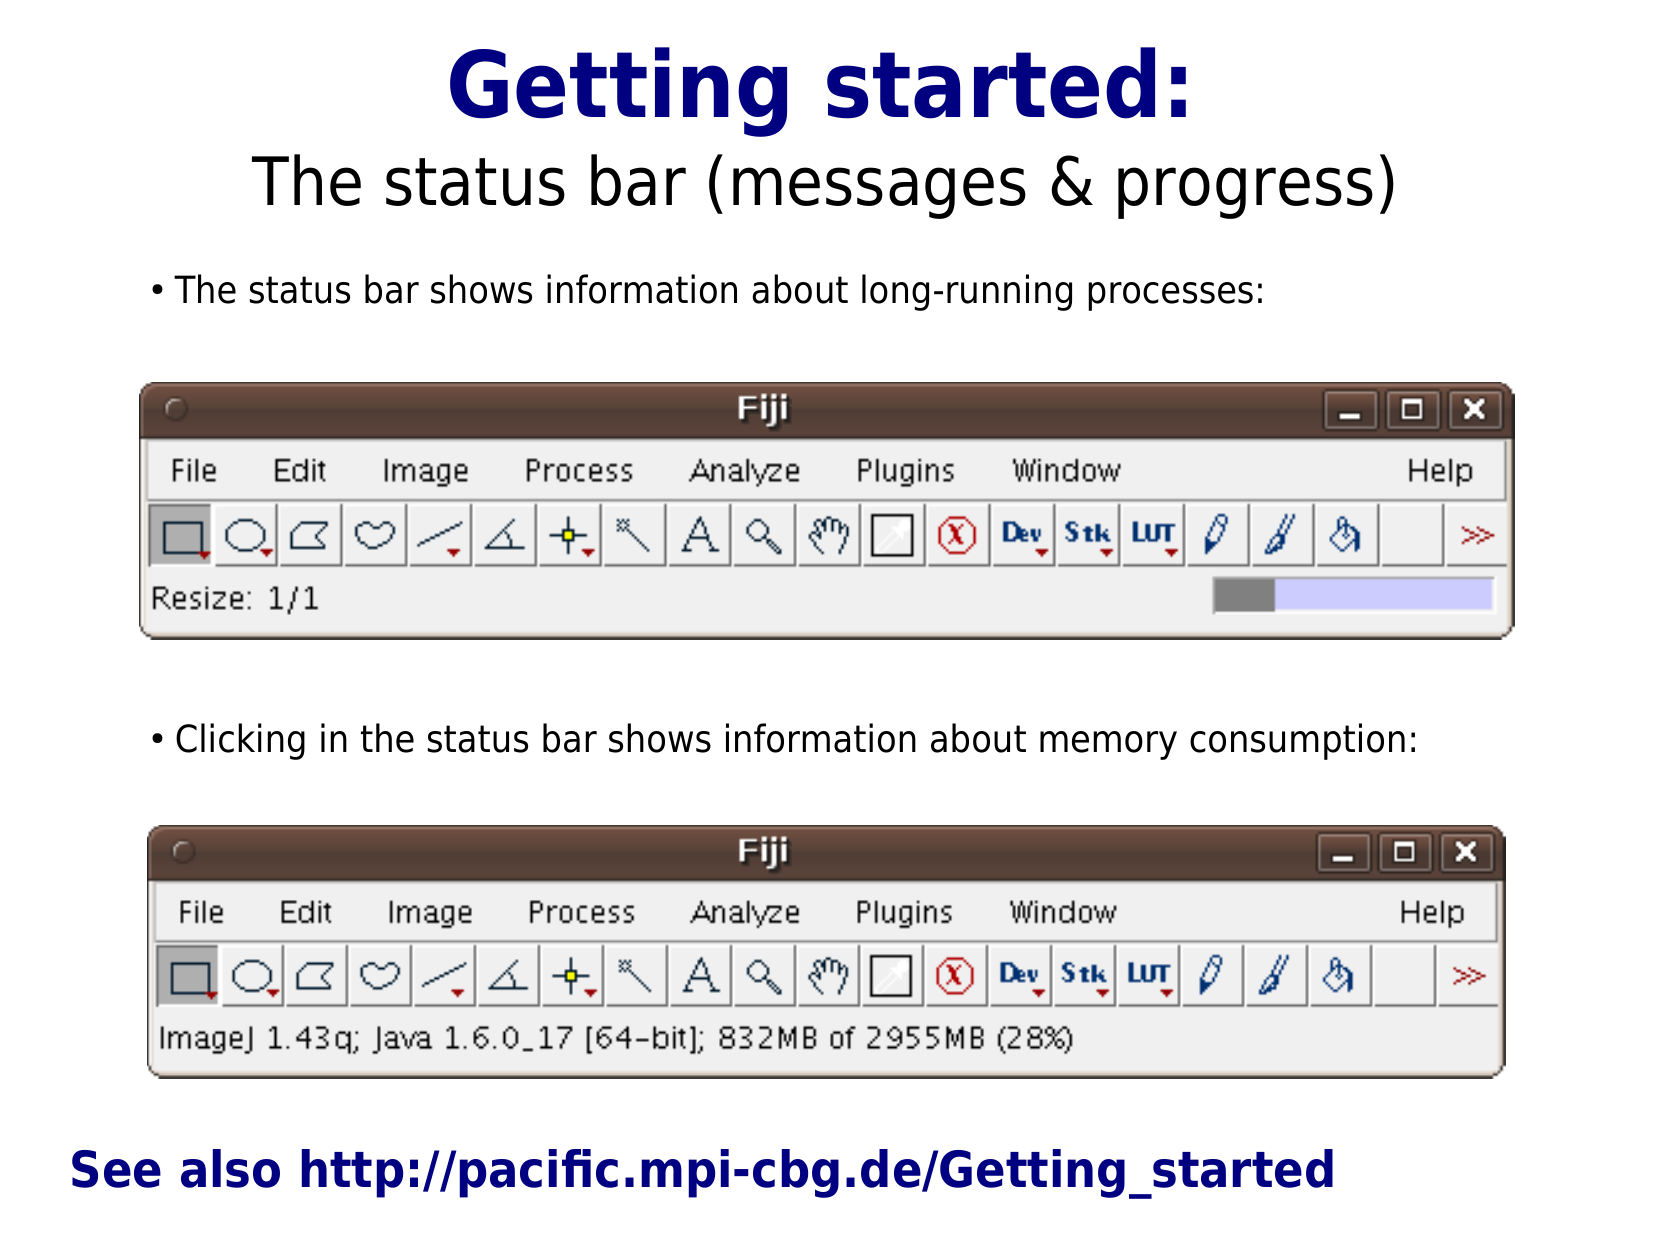

Getting started:
# The status bar (messages & progress)
 The status bar shows information about long-running processes:
 Clicking in the status bar shows information about memory consumption:
See also http://pacific.mpi-cbg.de/Getting_started